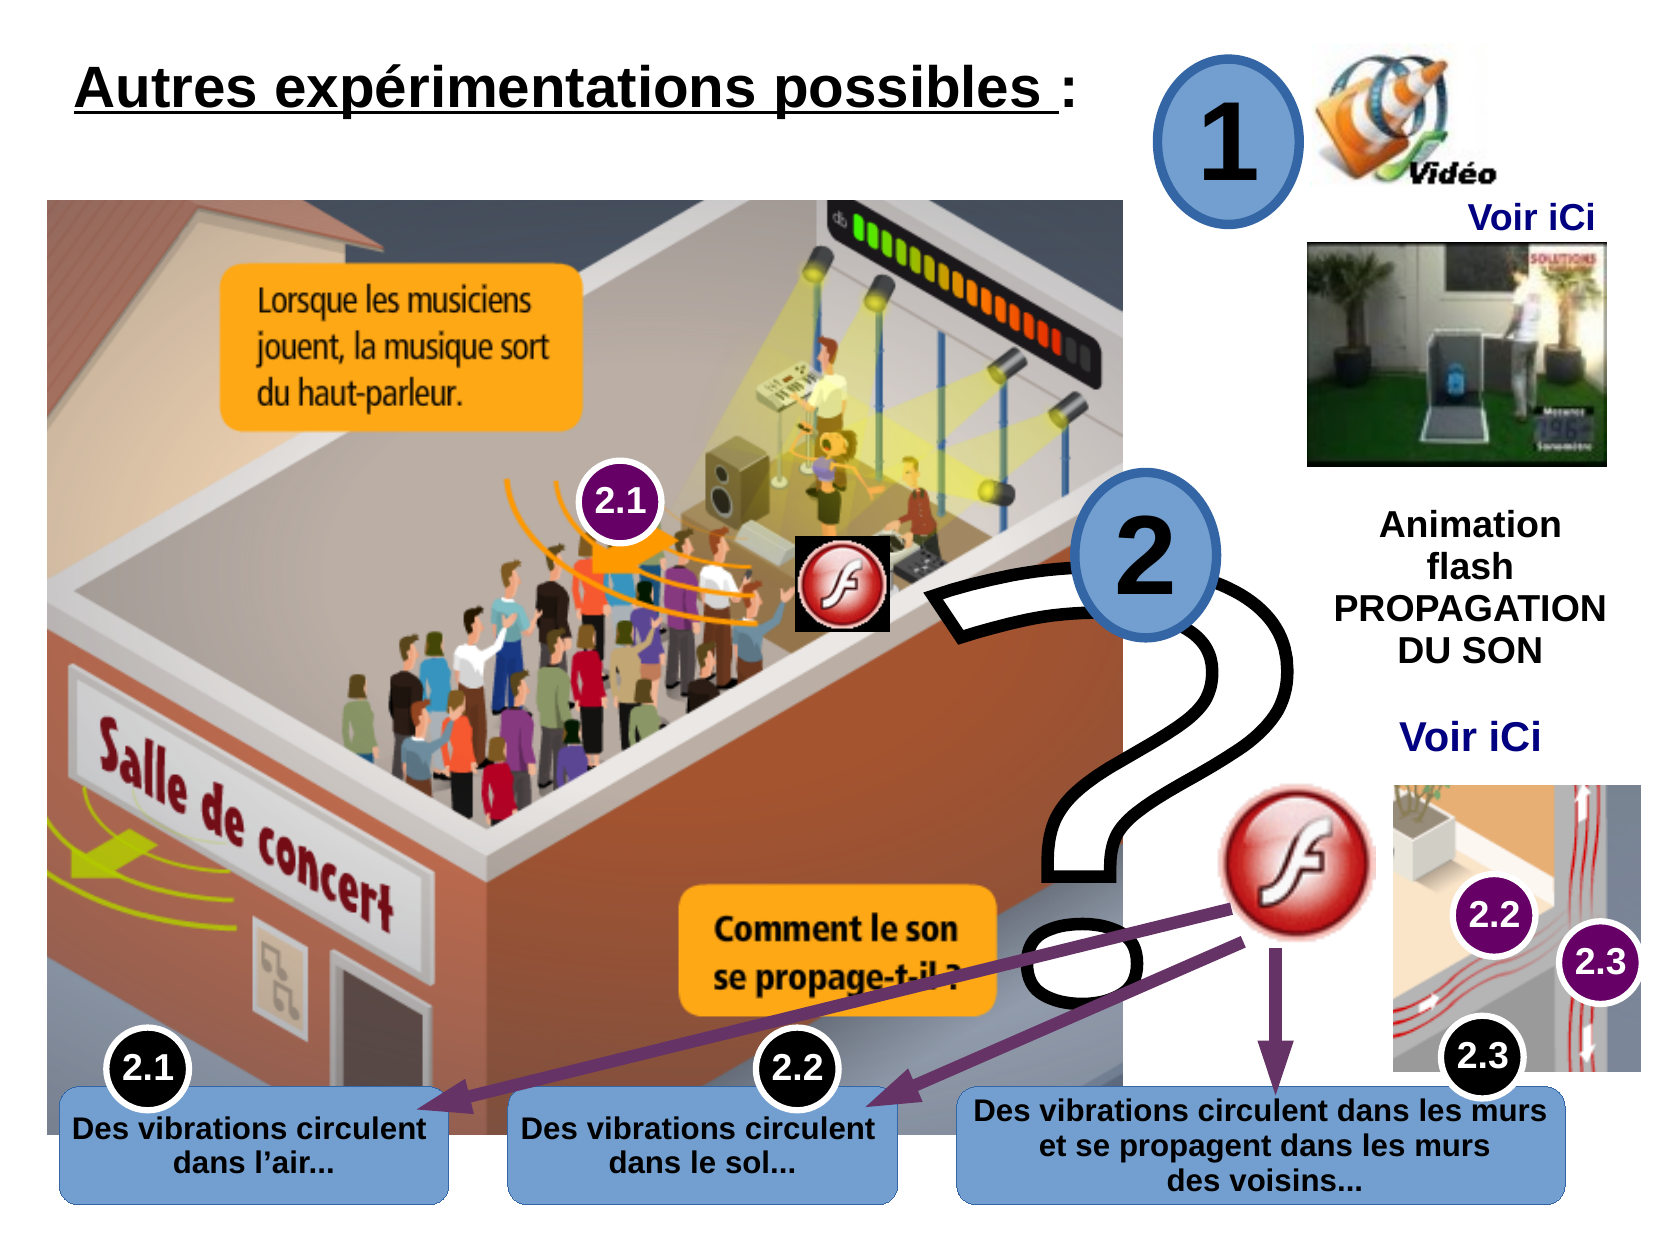

Autres expérimentations possibles :
1
Voir iCi
2.1
2
Animation
flash PROPAGATION DU SON
Voir iCi
?
2.2
2.3
2.3
Des vibrations circulent dans les murs
 et se propagent dans les murs
 des voisins...
2.1
Des vibrations circulent
dans l’air...
2.2
Des vibrations circulent
dans le sol...